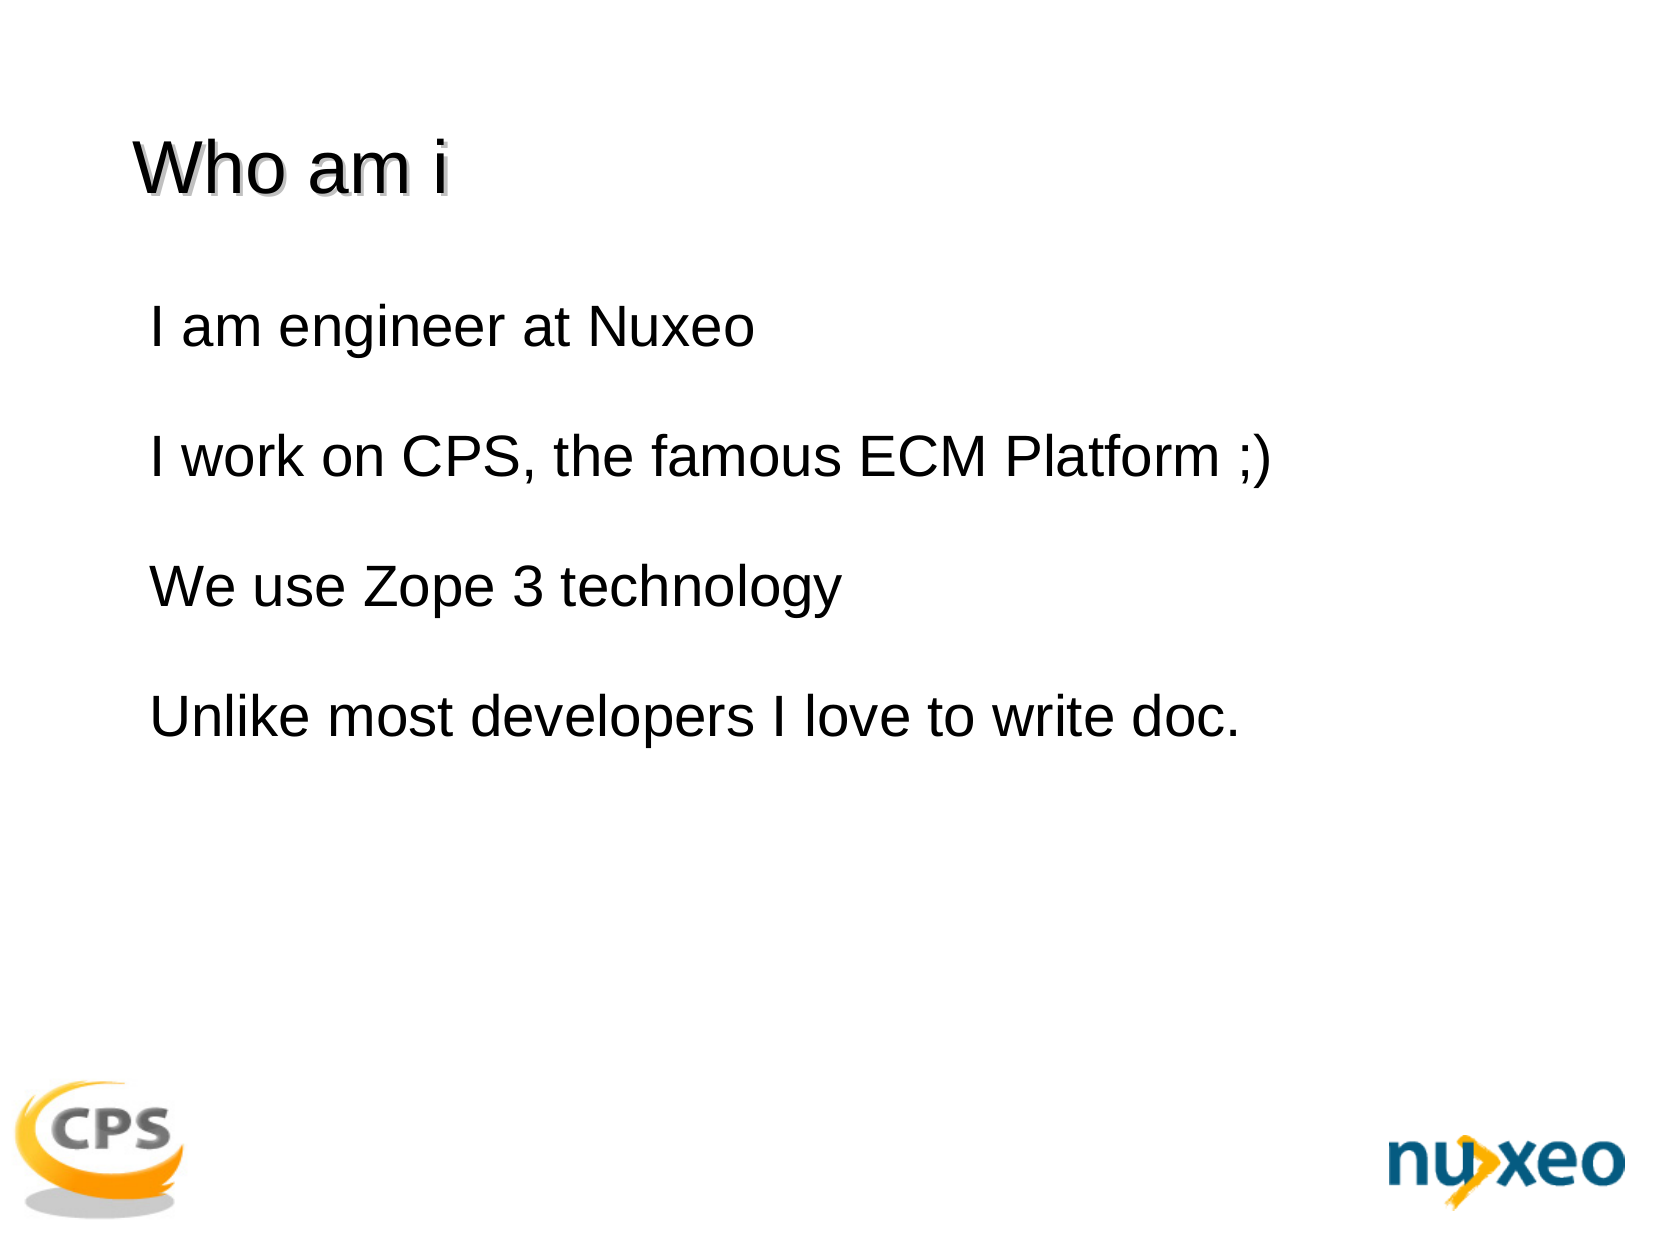

Who am i
 I am engineer at Nuxeo
 I work on CPS, the famous ECM Platform ;)
 We use Zope 3 technology
 Unlike most developers I love to write doc.